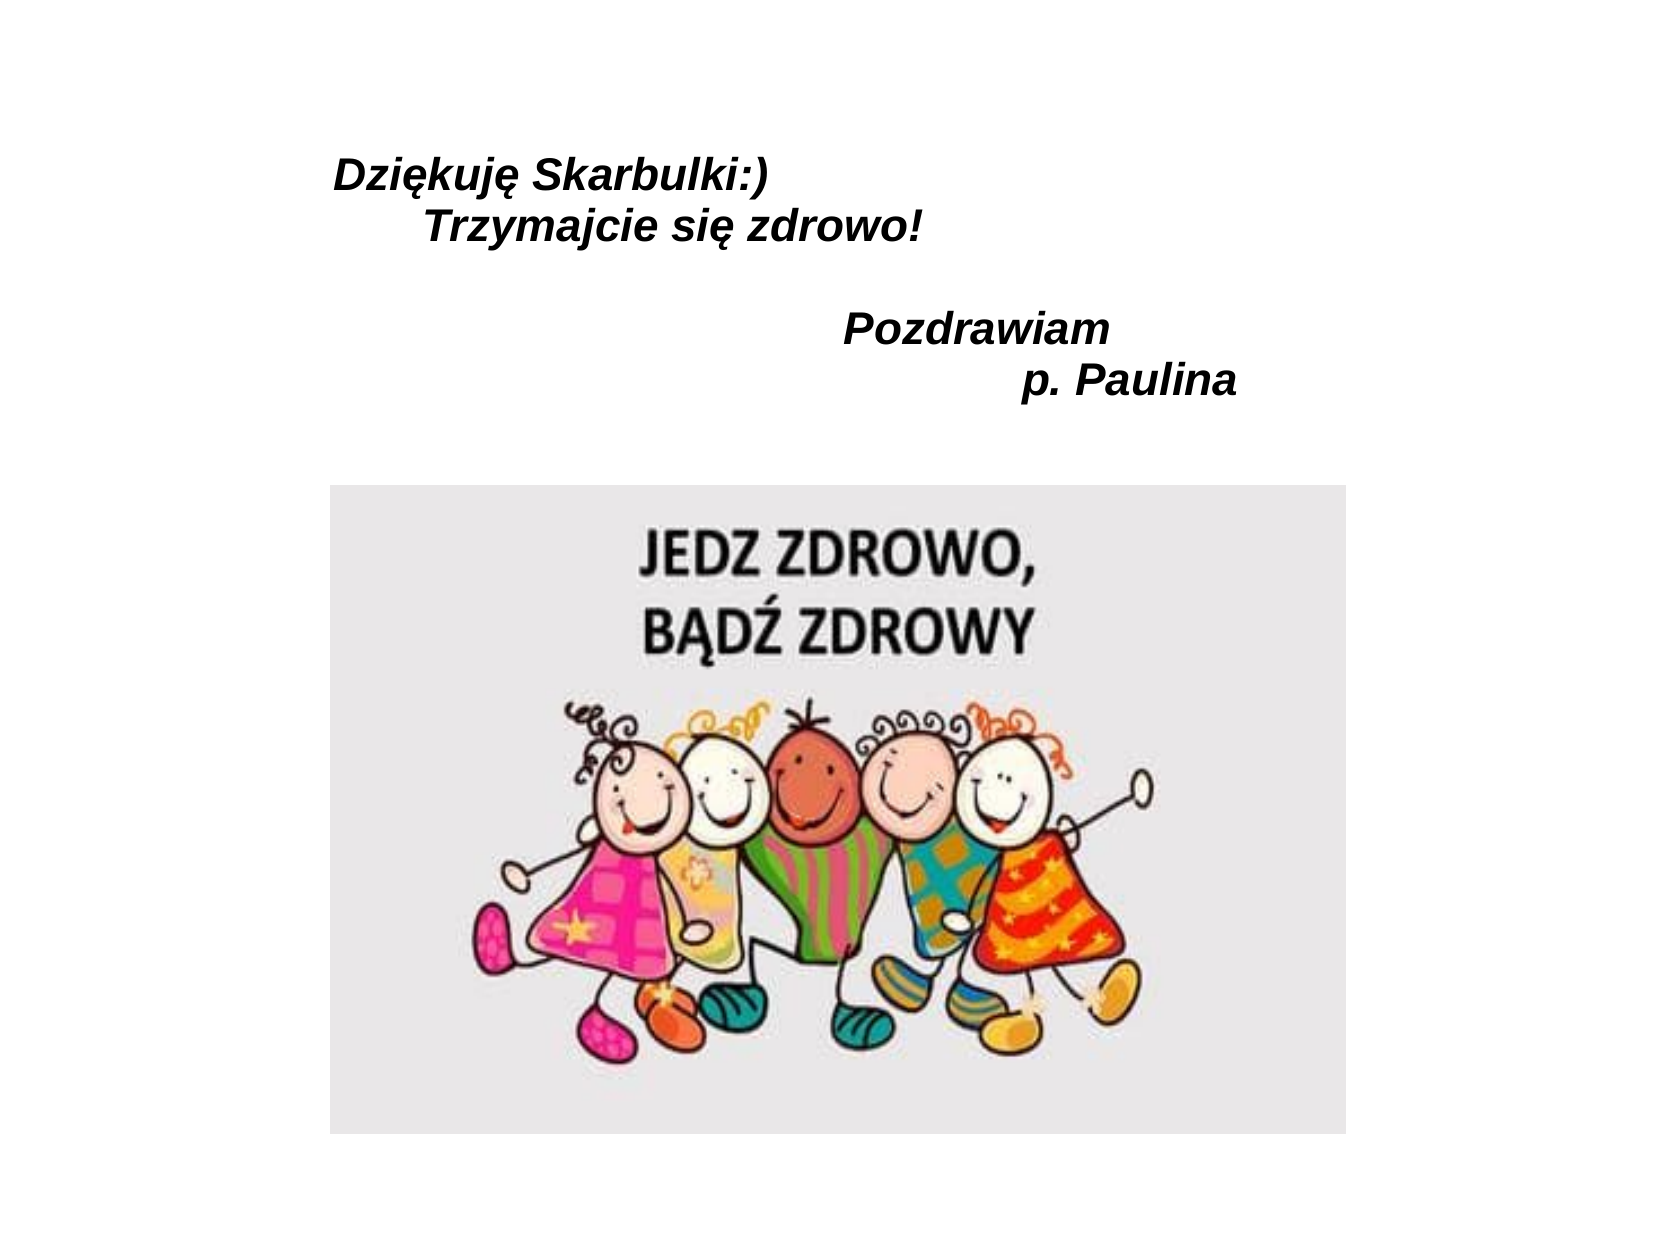

Dziękuję Skarbulki:)
 Trzymajcie się zdrowo!
 Pozdrawiam
 p. Paulina